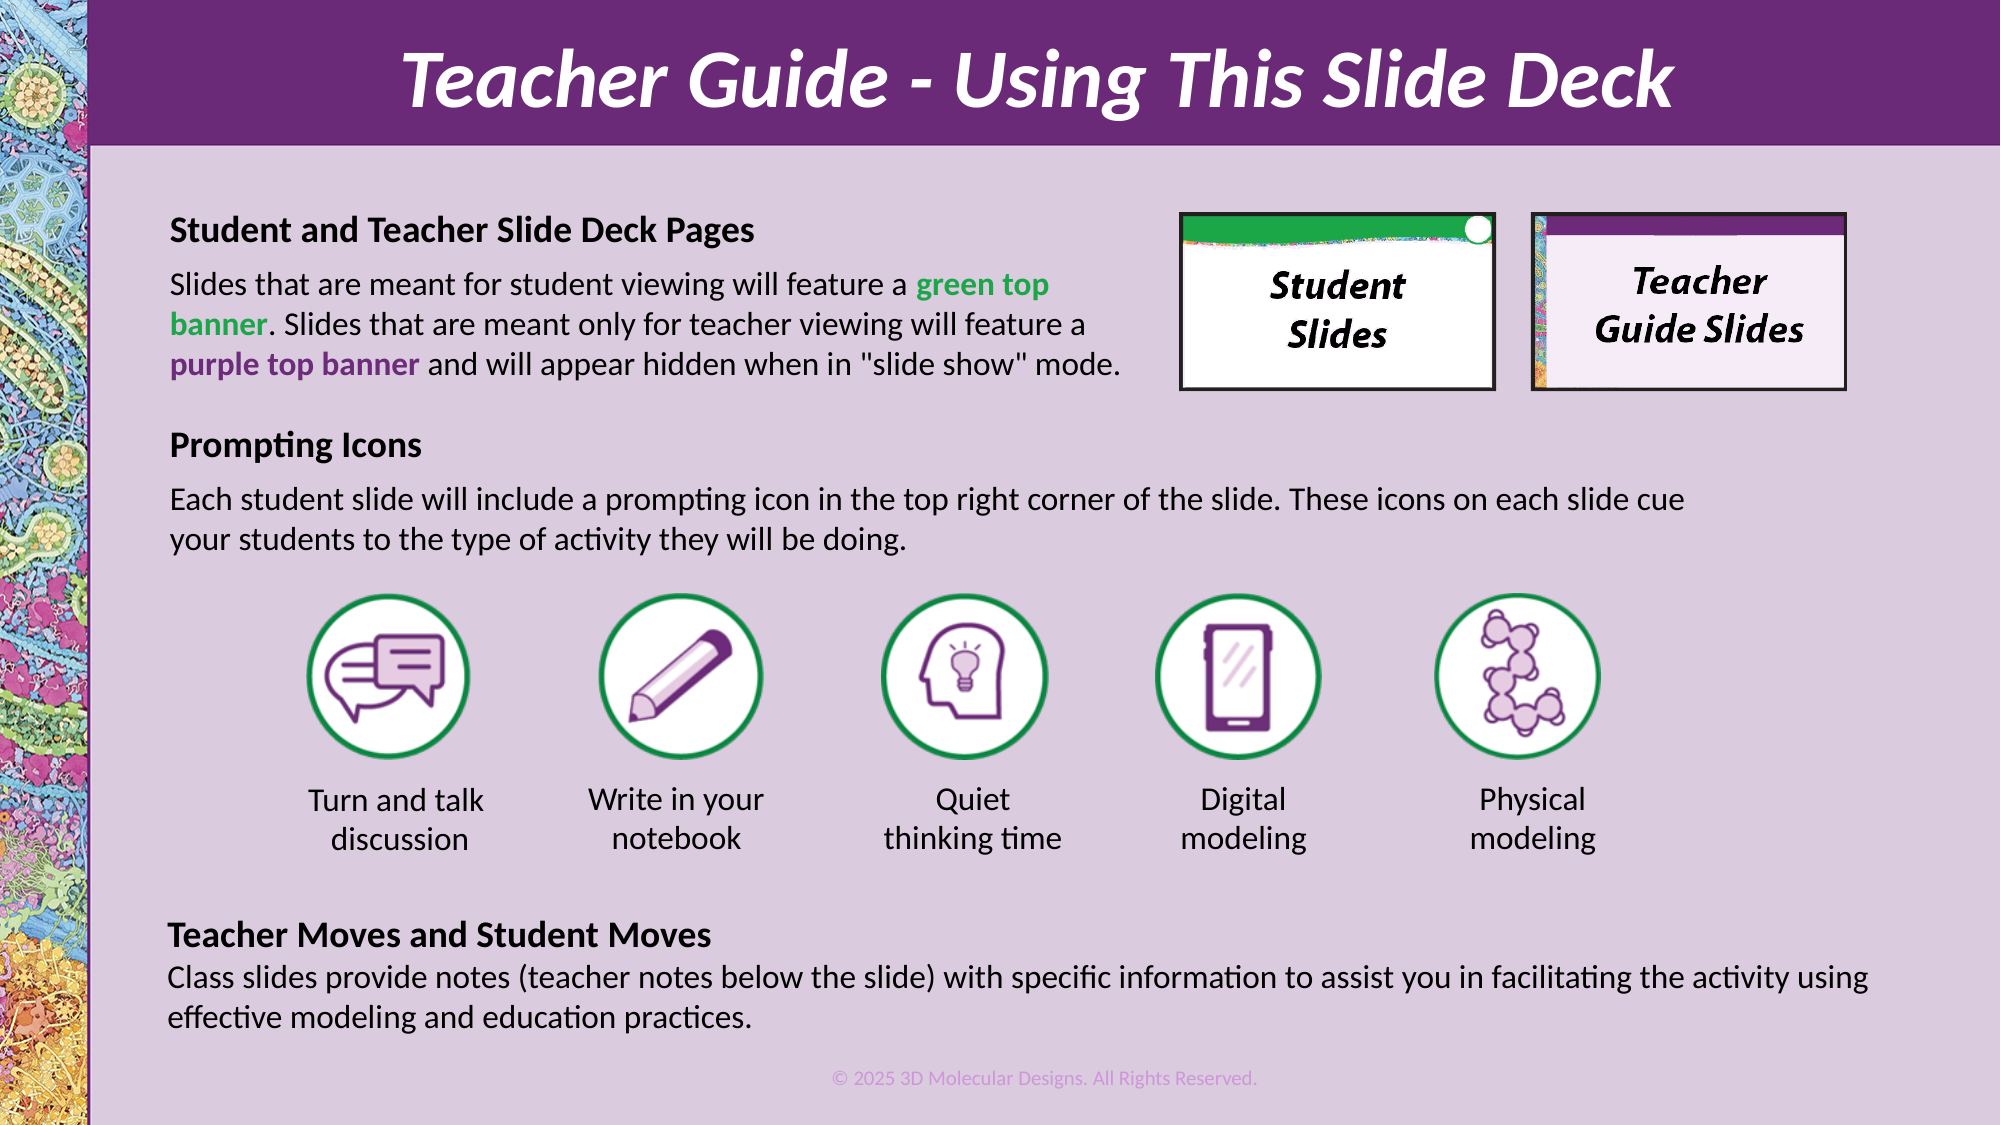

Teacher Guide - Using This Slide Deck